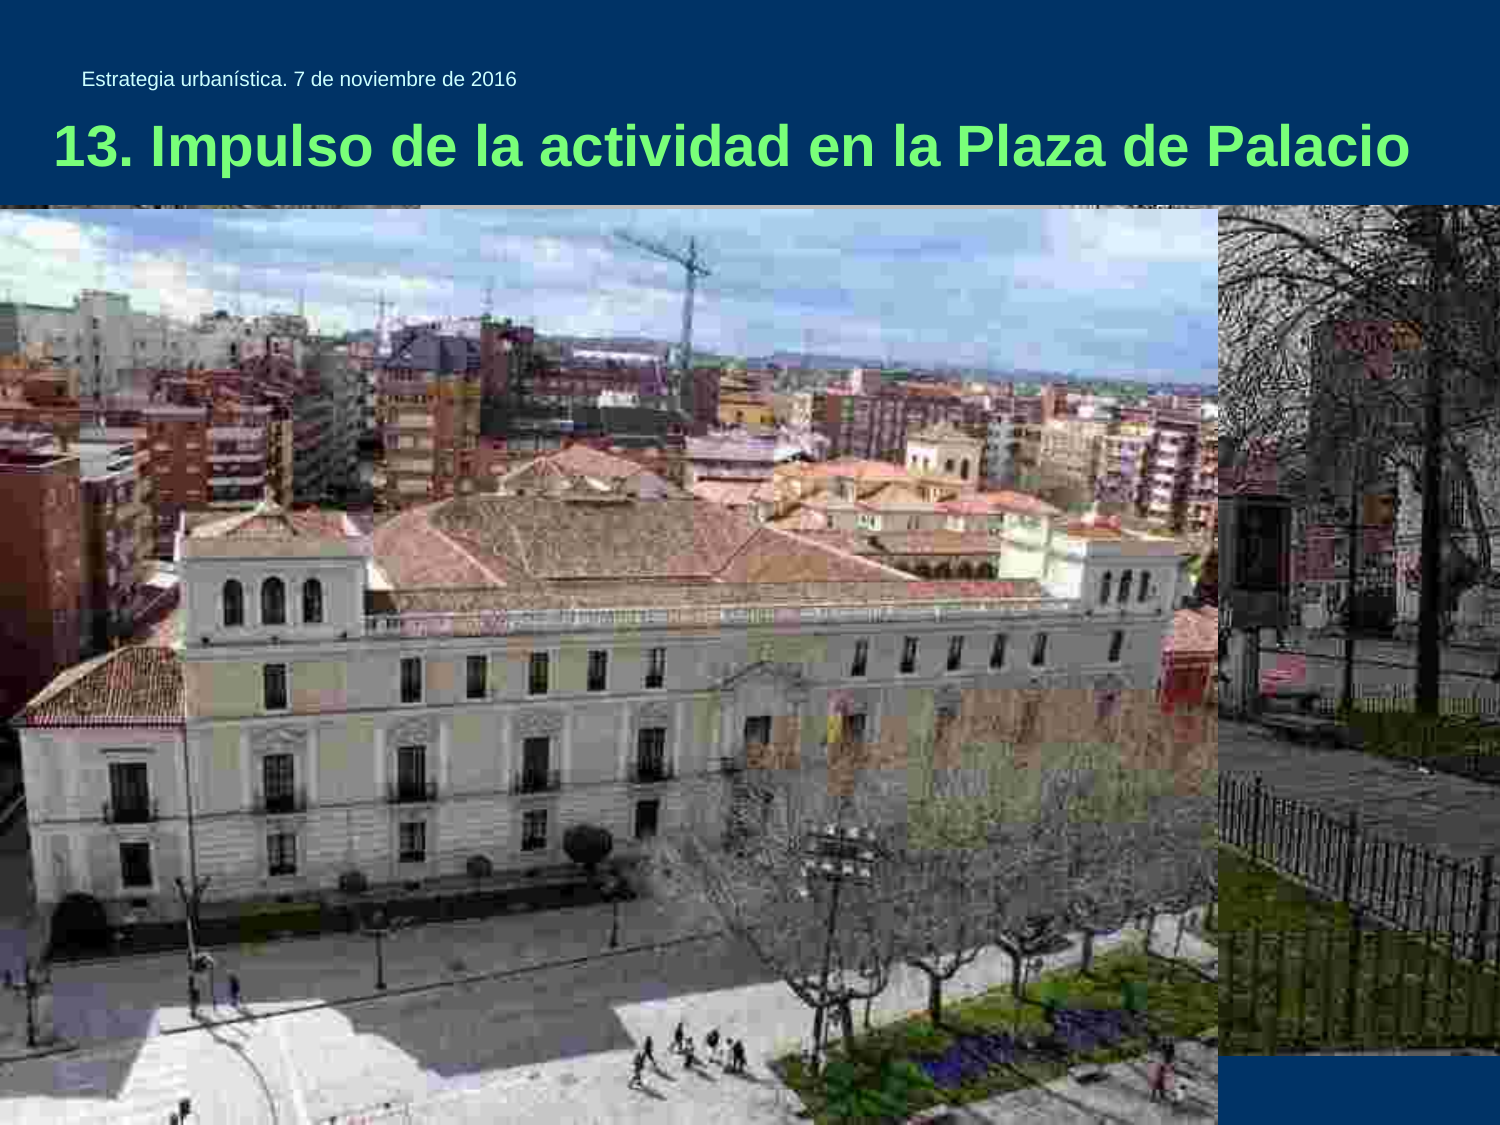

Estrategia urbanística. 7 de noviembre de 2016
13. Impulso de la actividad en la Plaza de Palacio
El objetivo es reactivar la zona de San Pablo, aprovechando sus potencialidades. Implementar centralidad. Recuperar para uso civil uno de los principales elementos de la historia de la ciudad, defendiendo el buen uso de los edificios protegidos.
Consiste en dotar de nuevos usos el Palacio Real (usos de centralidad), mayor intensidad de uso en la Plaza de San Pablo, Campus de la Justicia, y todo ello relacionado con Cadenas de San Gregorio y el Museo, y con Las Brígidas. Es un espacio magnífico (desde el punto de vista artístico, el mejor de Valladolid), que convendría fuese más intensamente usado.